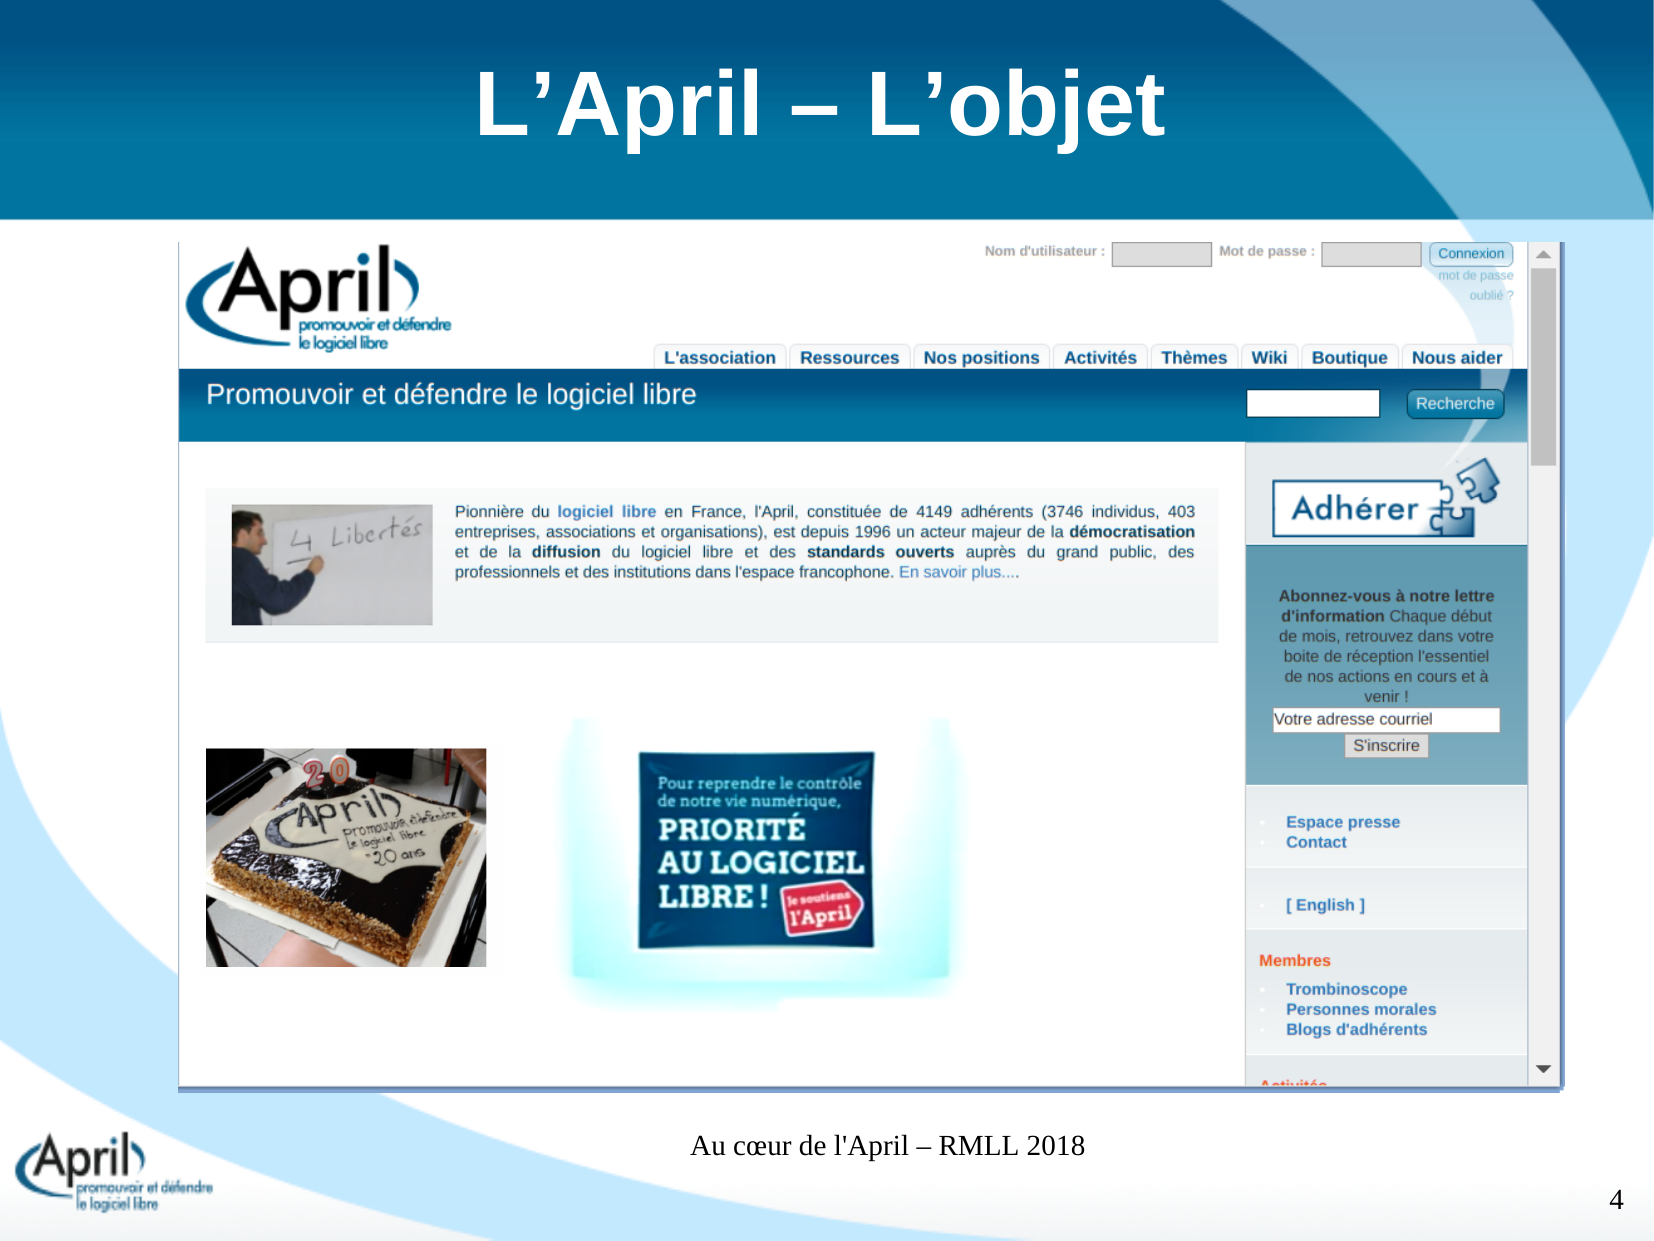

# L’April – L’objet
l
Au cœur de l'April – RMLL 2018
4